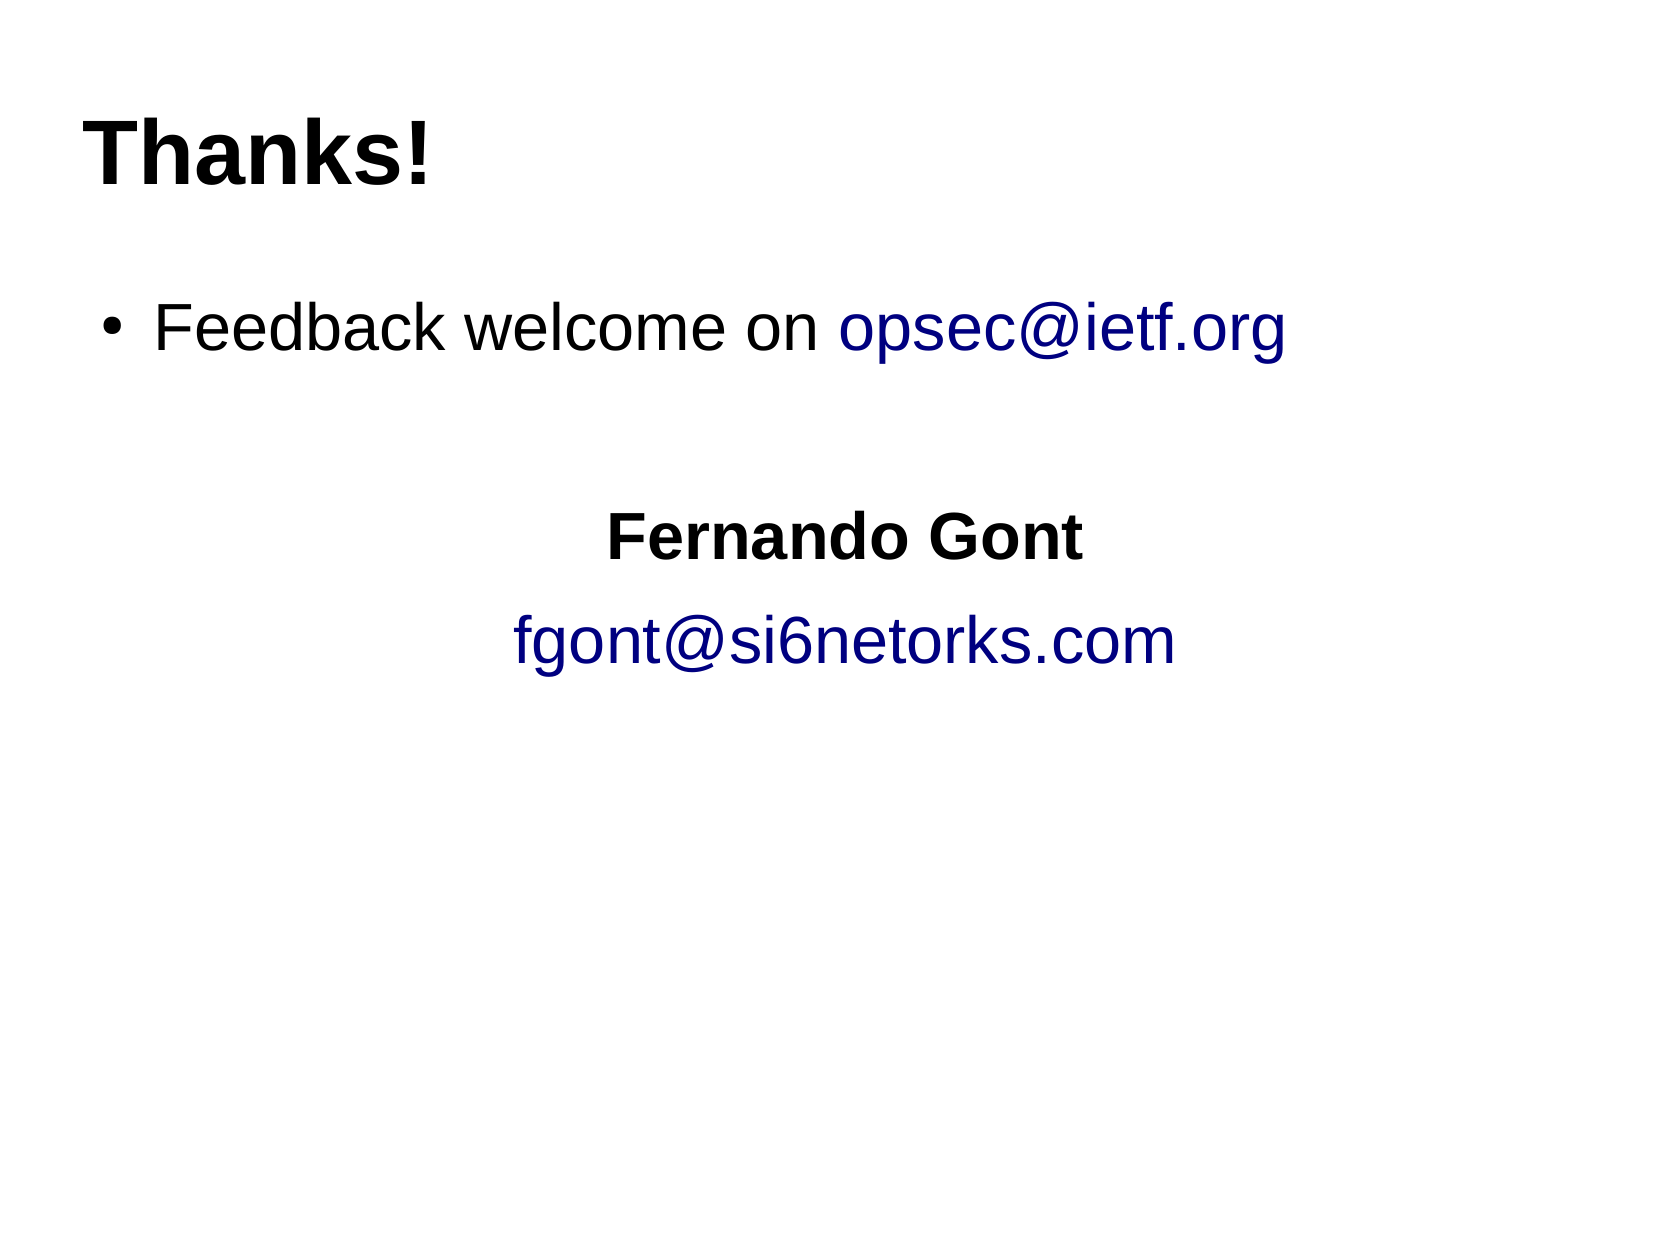

# Thanks!
Feedback welcome on opsec@ietf.org
Fernando Gont
fgont@si6netorks.com